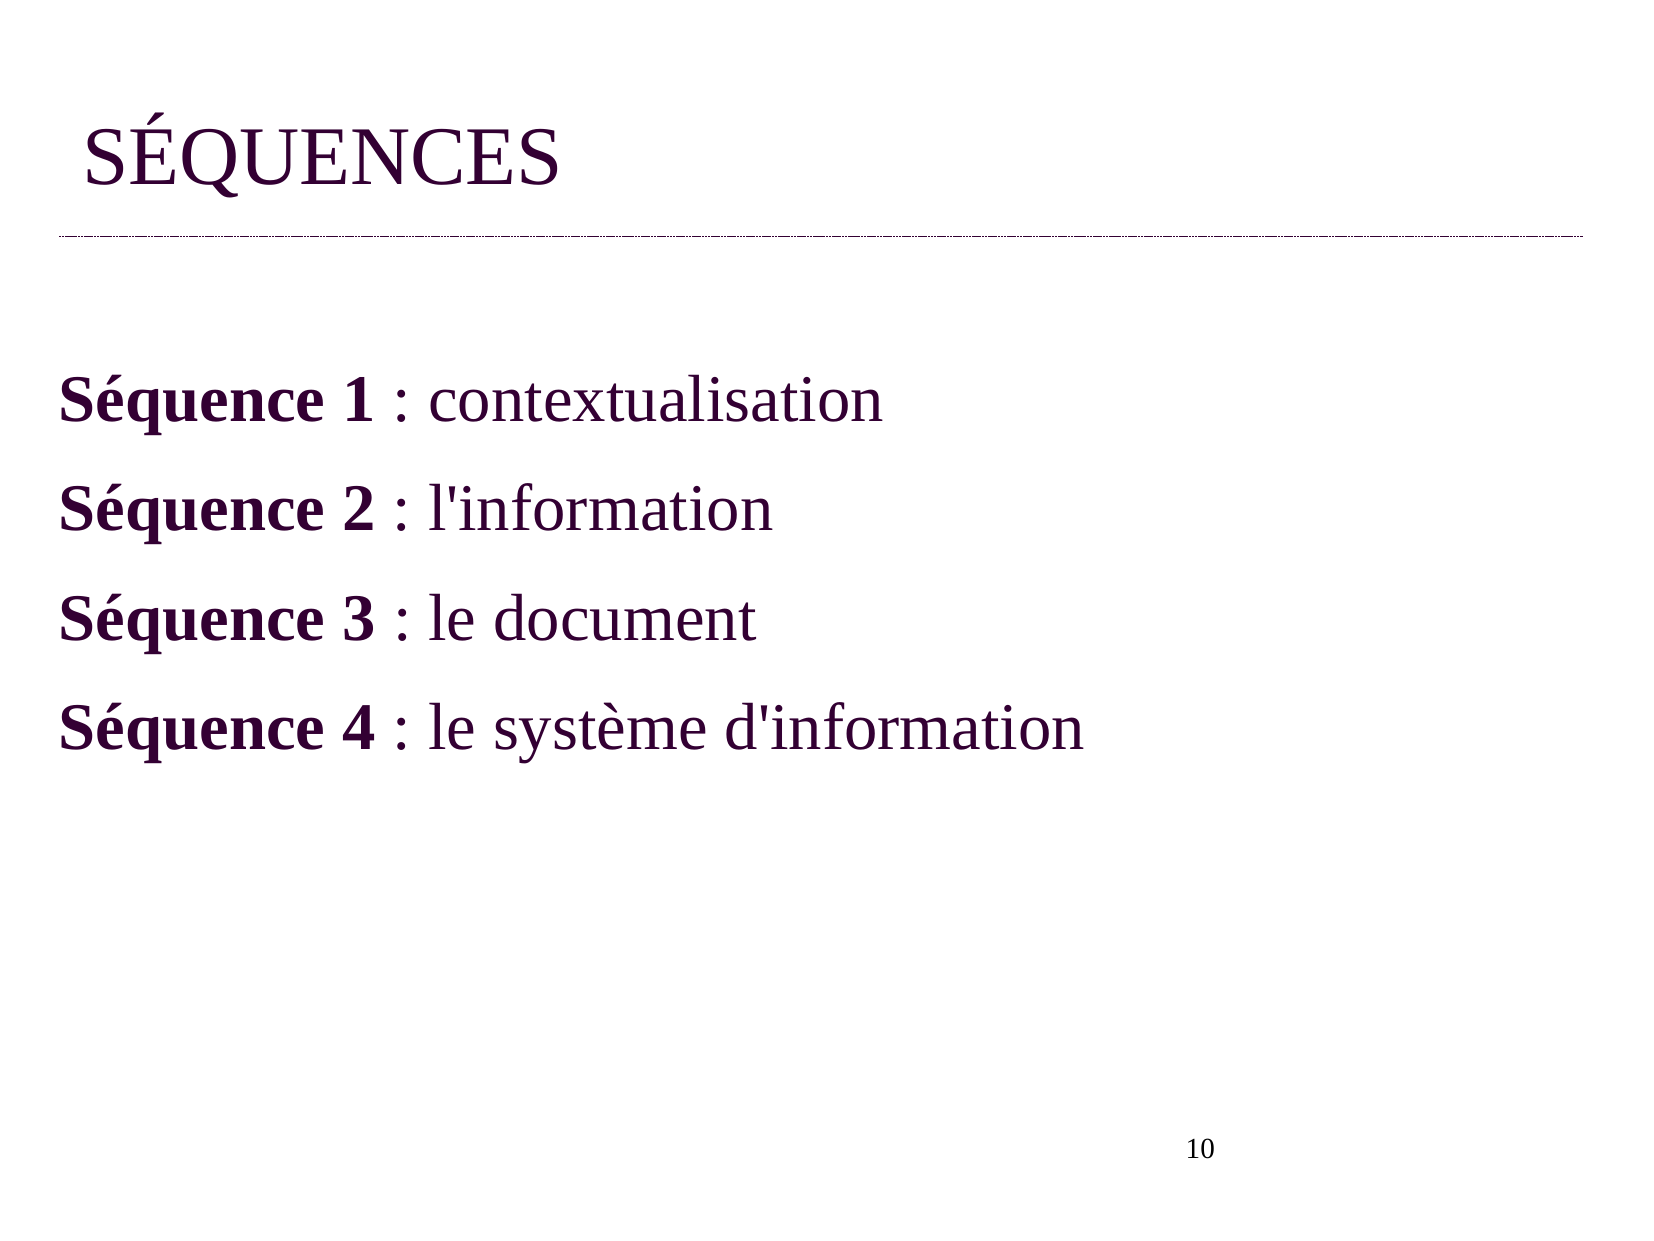

# SÉQUENCES
Séquence 1 : contextualisation
Séquence 2 : l'information
Séquence 3 : le document
Séquence 4 : le système d'information
6